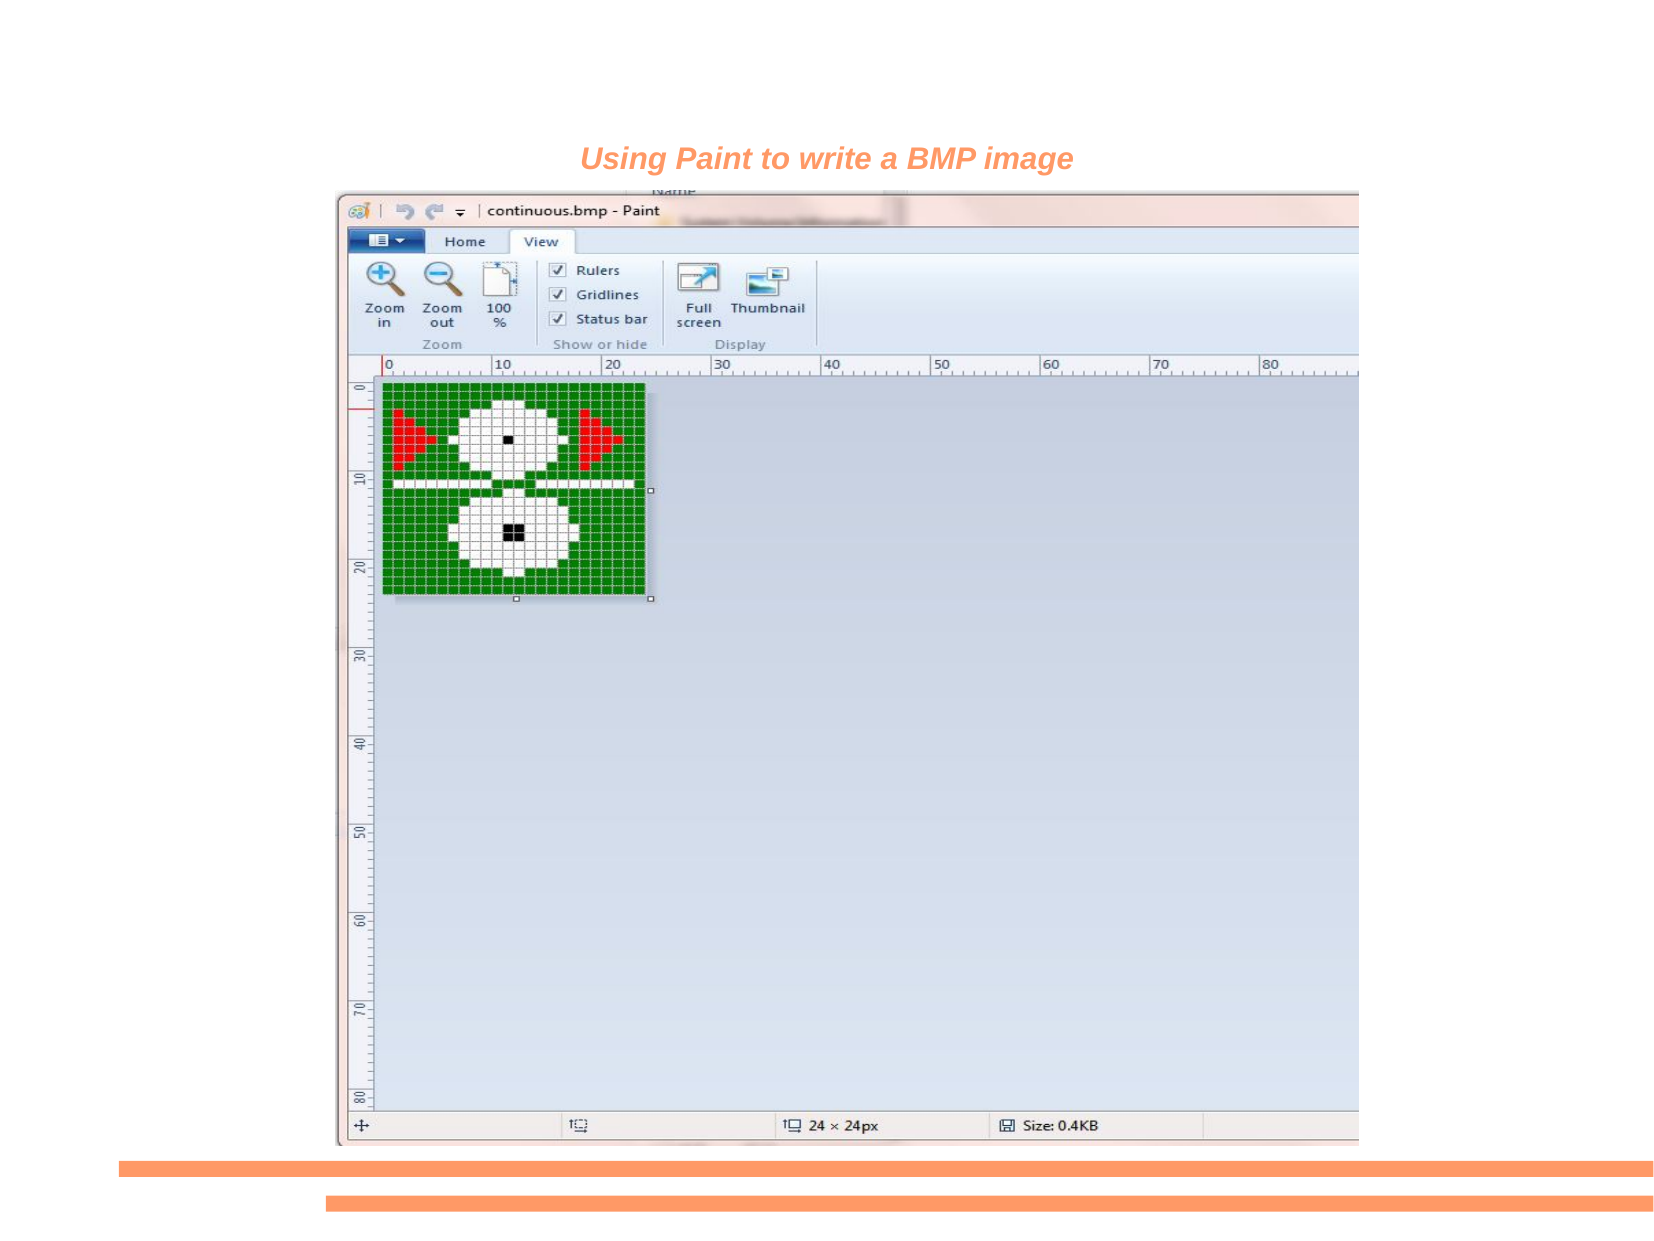

# Using Paint to write a BMP image